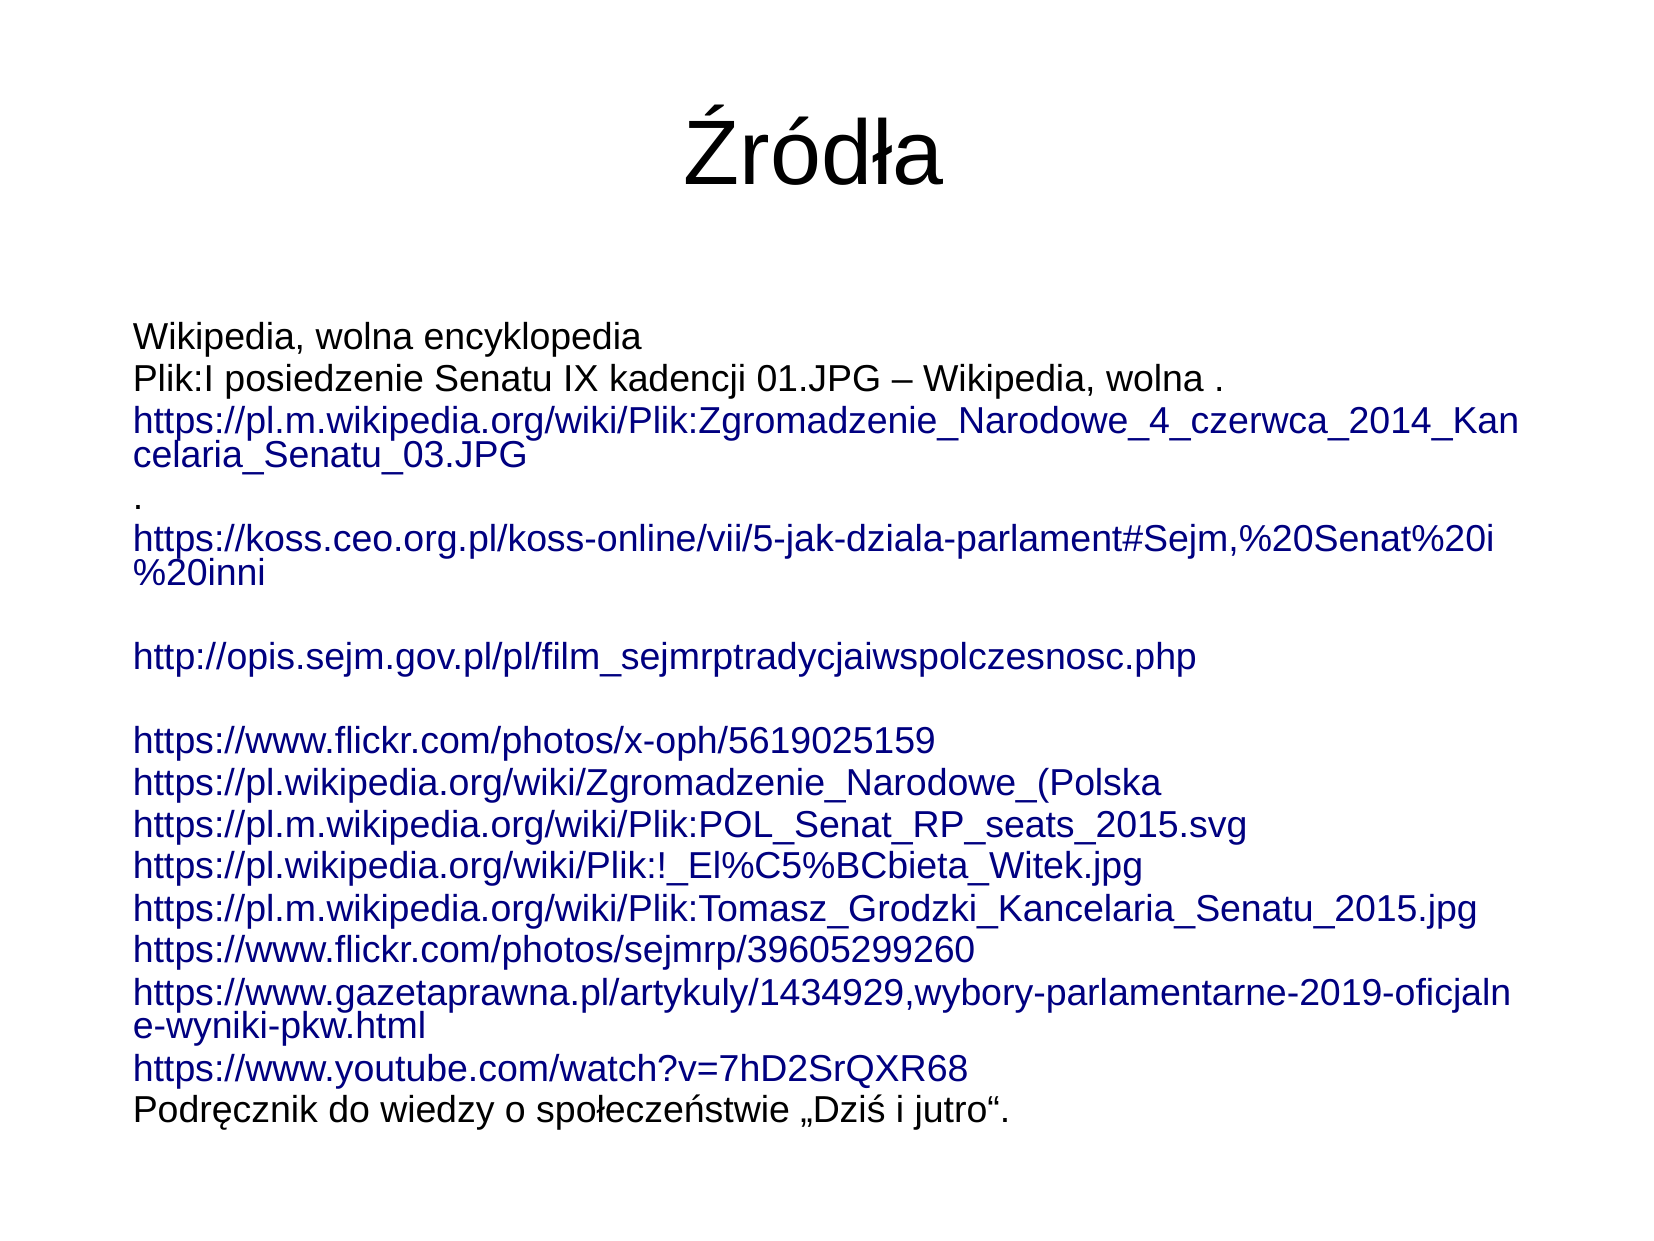

# Źródła
Wikipedia, wolna encyklopedia
Plik:I posiedzenie Senatu IX kadencji 01.JPG – Wikipedia, wolna .
https://pl.m.wikipedia.org/wiki/Plik:Zgromadzenie_Narodowe_4_czerwca_2014_Kancelaria_Senatu_03.JPG.
https://koss.ceo.org.pl/koss-online/vii/5-jak-dziala-parlament#Sejm,%20Senat%20i%20inni
http://opis.sejm.gov.pl/pl/film_sejmrptradycjaiwspolczesnosc.php
https://www.flickr.com/photos/x-oph/5619025159
https://pl.wikipedia.org/wiki/Zgromadzenie_Narodowe_(Polska
https://pl.m.wikipedia.org/wiki/Plik:POL_Senat_RP_seats_2015.svg
https://pl.wikipedia.org/wiki/Plik:!_El%C5%BCbieta_Witek.jpg
https://pl.m.wikipedia.org/wiki/Plik:Tomasz_Grodzki_Kancelaria_Senatu_2015.jpghttps://www.flickr.com/photos/sejmrp/39605299260
https://www.gazetaprawna.pl/artykuly/1434929,wybory-parlamentarne-2019-oficjalne-wyniki-pkw.html
https://www.youtube.com/watch?v=7hD2SrQXR68
Podręcznik do wiedzy o społeczeństwie „Dziś i jutro“.